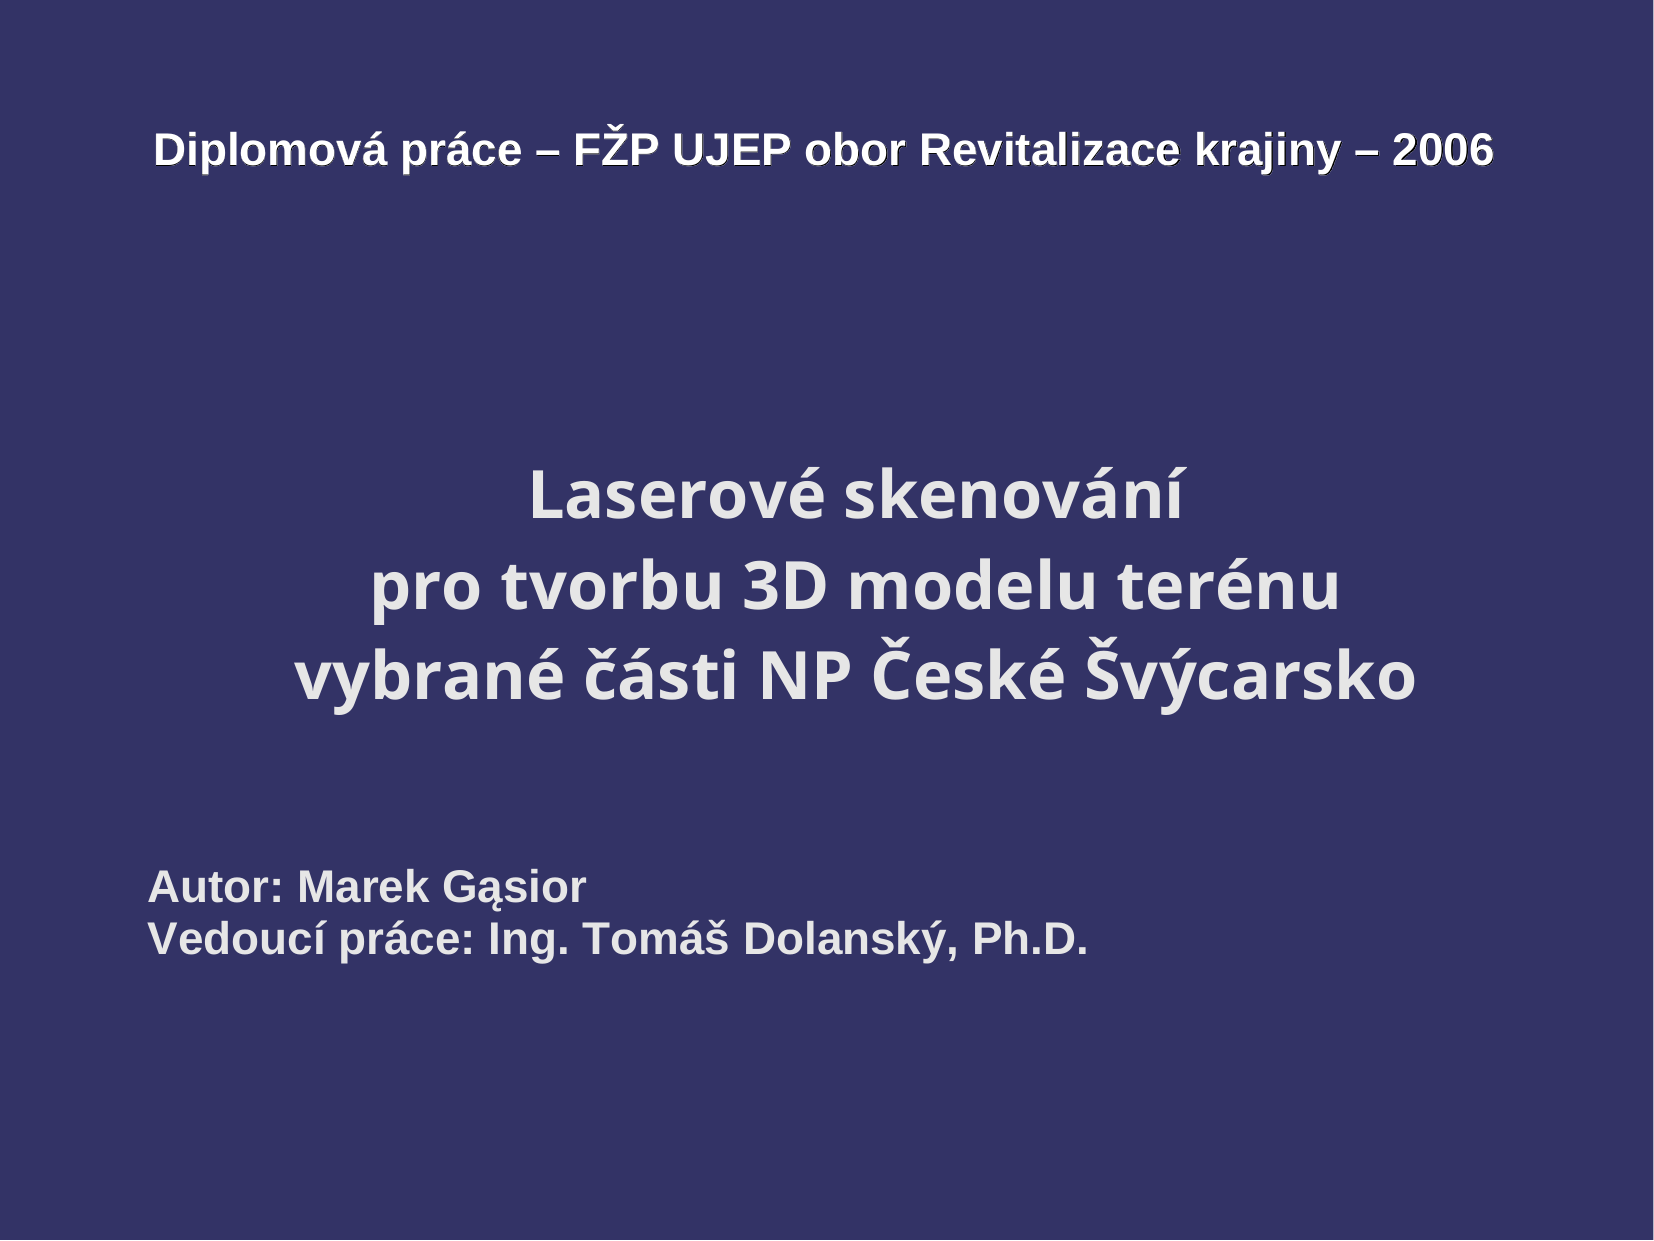

Diplomová práce – FŽP UJEP obor Revitalizace krajiny – 2006
# Laserové skenování
pro tvorbu 3D modelu terénu
vybrané části NP České Švýcarsko
Autor: Marek Gąsior
Vedoucí práce: Ing. Tomáš Dolanský, Ph.D.